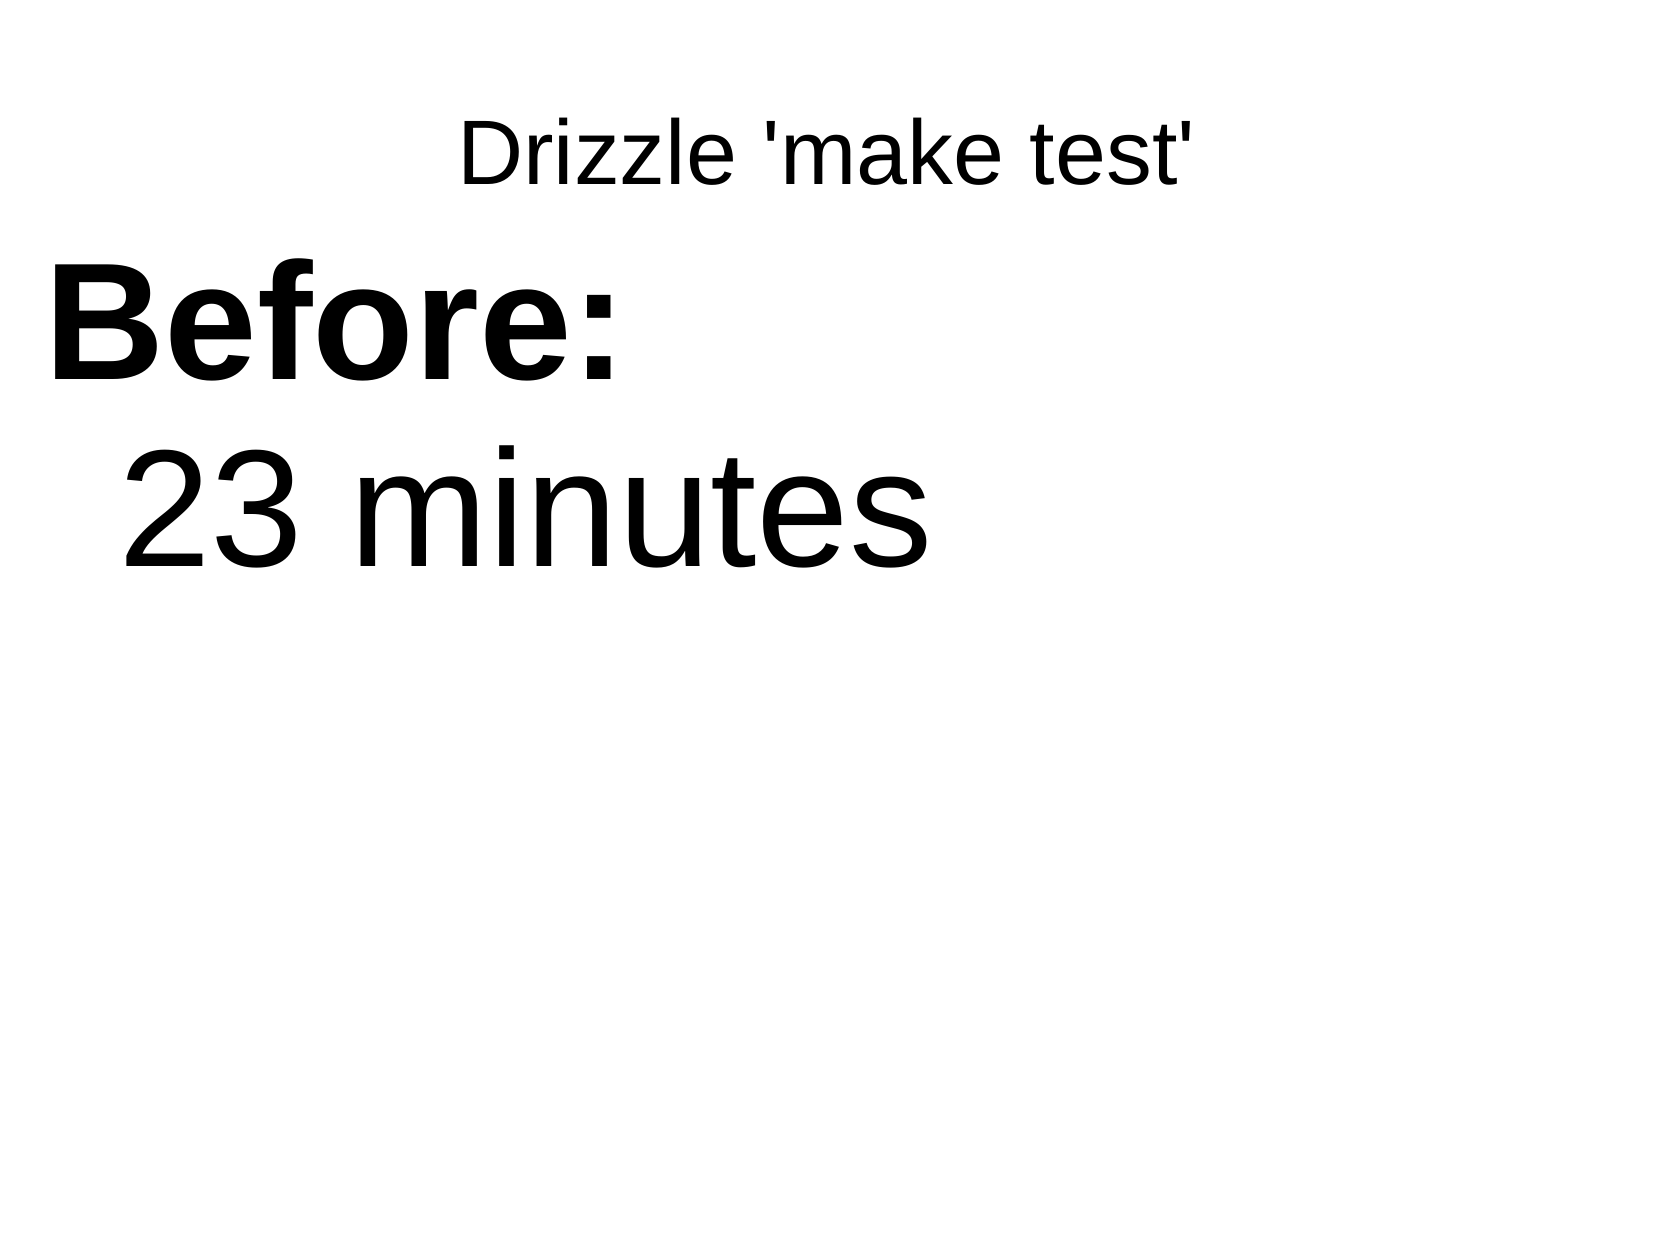

# Drizzle 'make test'
Before:
	23 minutes